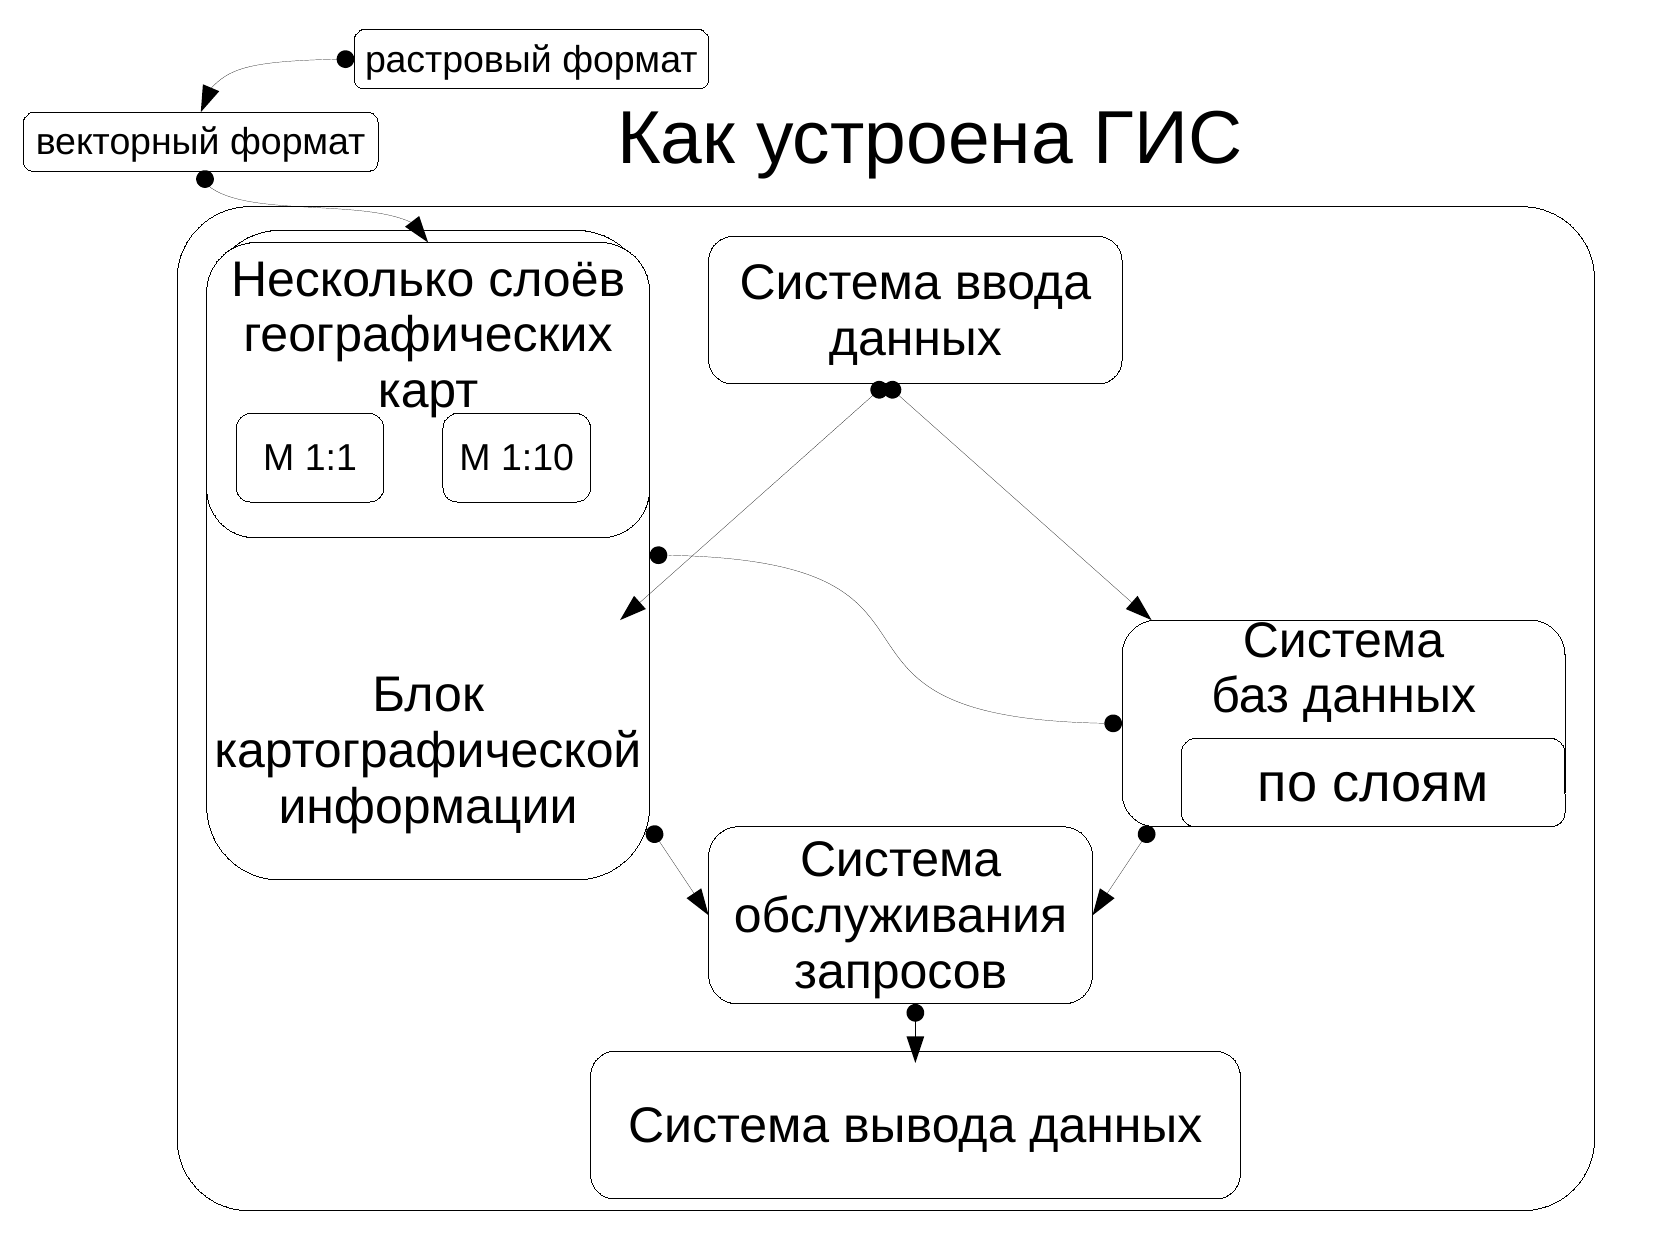

растровый формат
Как устроена ГИС
векторный формат
Блок
картографической
информации
Несколько слоёв
географических
карт
М 1:1
М 1:10
Система ввода
данных
Система
баз данных
по слоям
Система
обслуживания
запросов
Система вывода данных